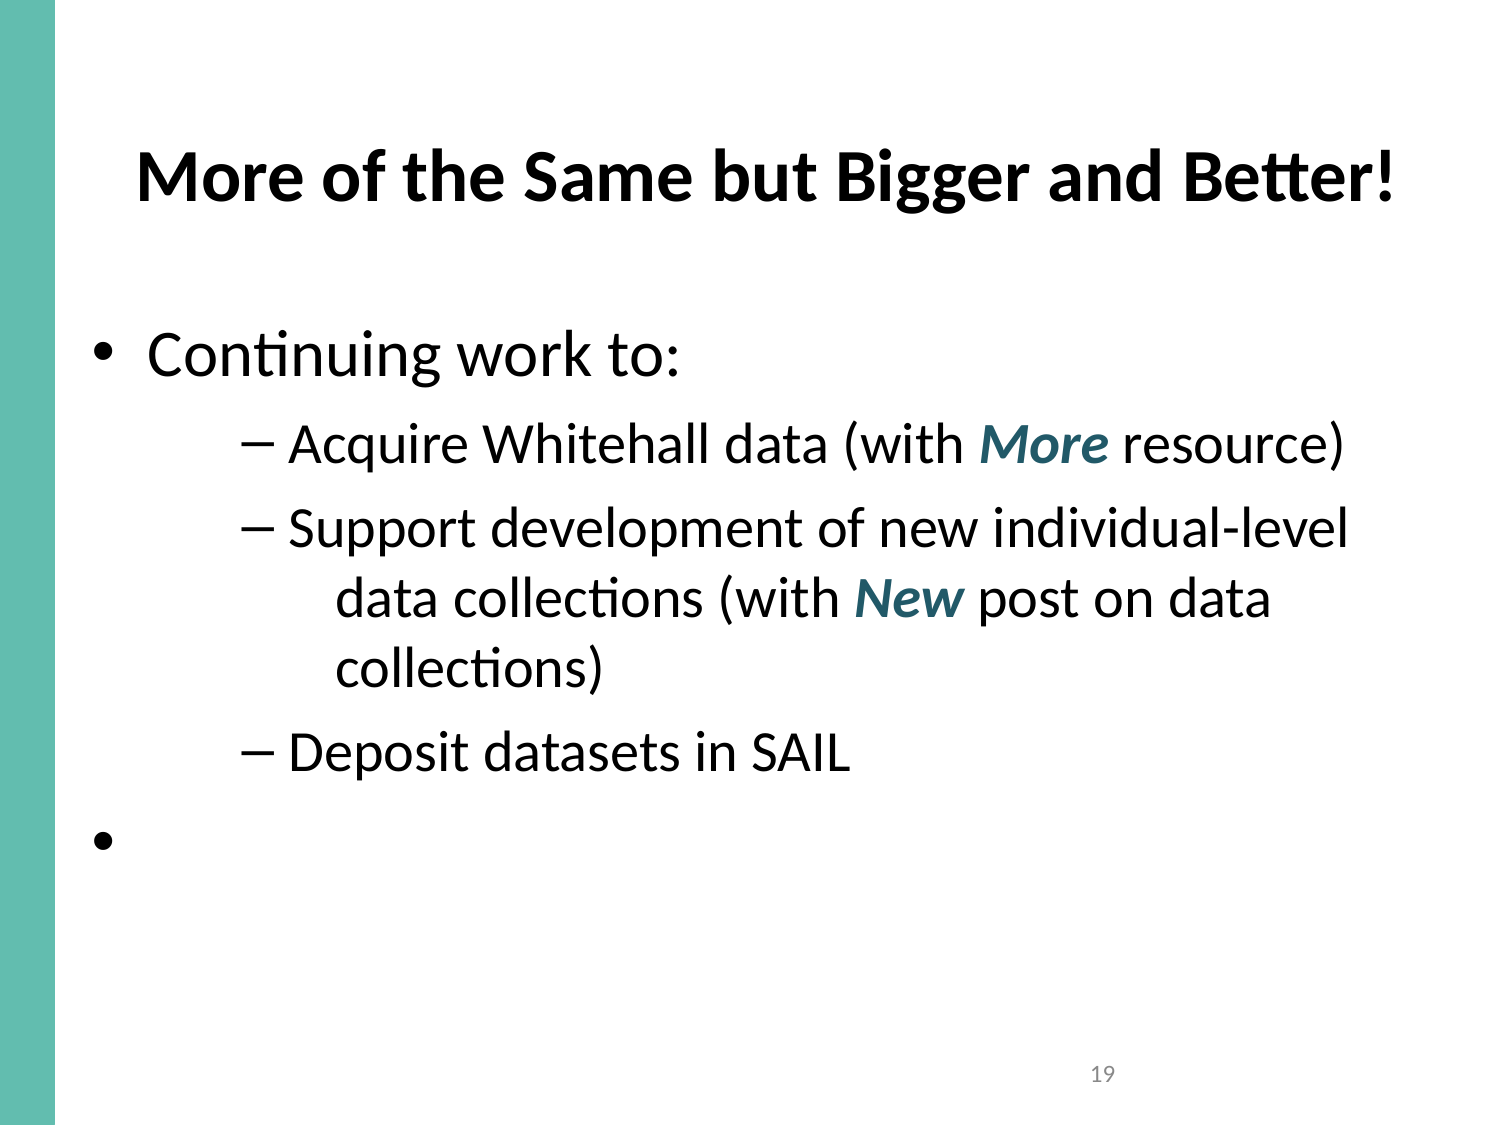

# More of the Same but Bigger and Better!
Continuing work to:
Acquire Whitehall data (with More resource)
Support development of new individual-level data collections (with New post on data collections)
Deposit datasets in SAIL